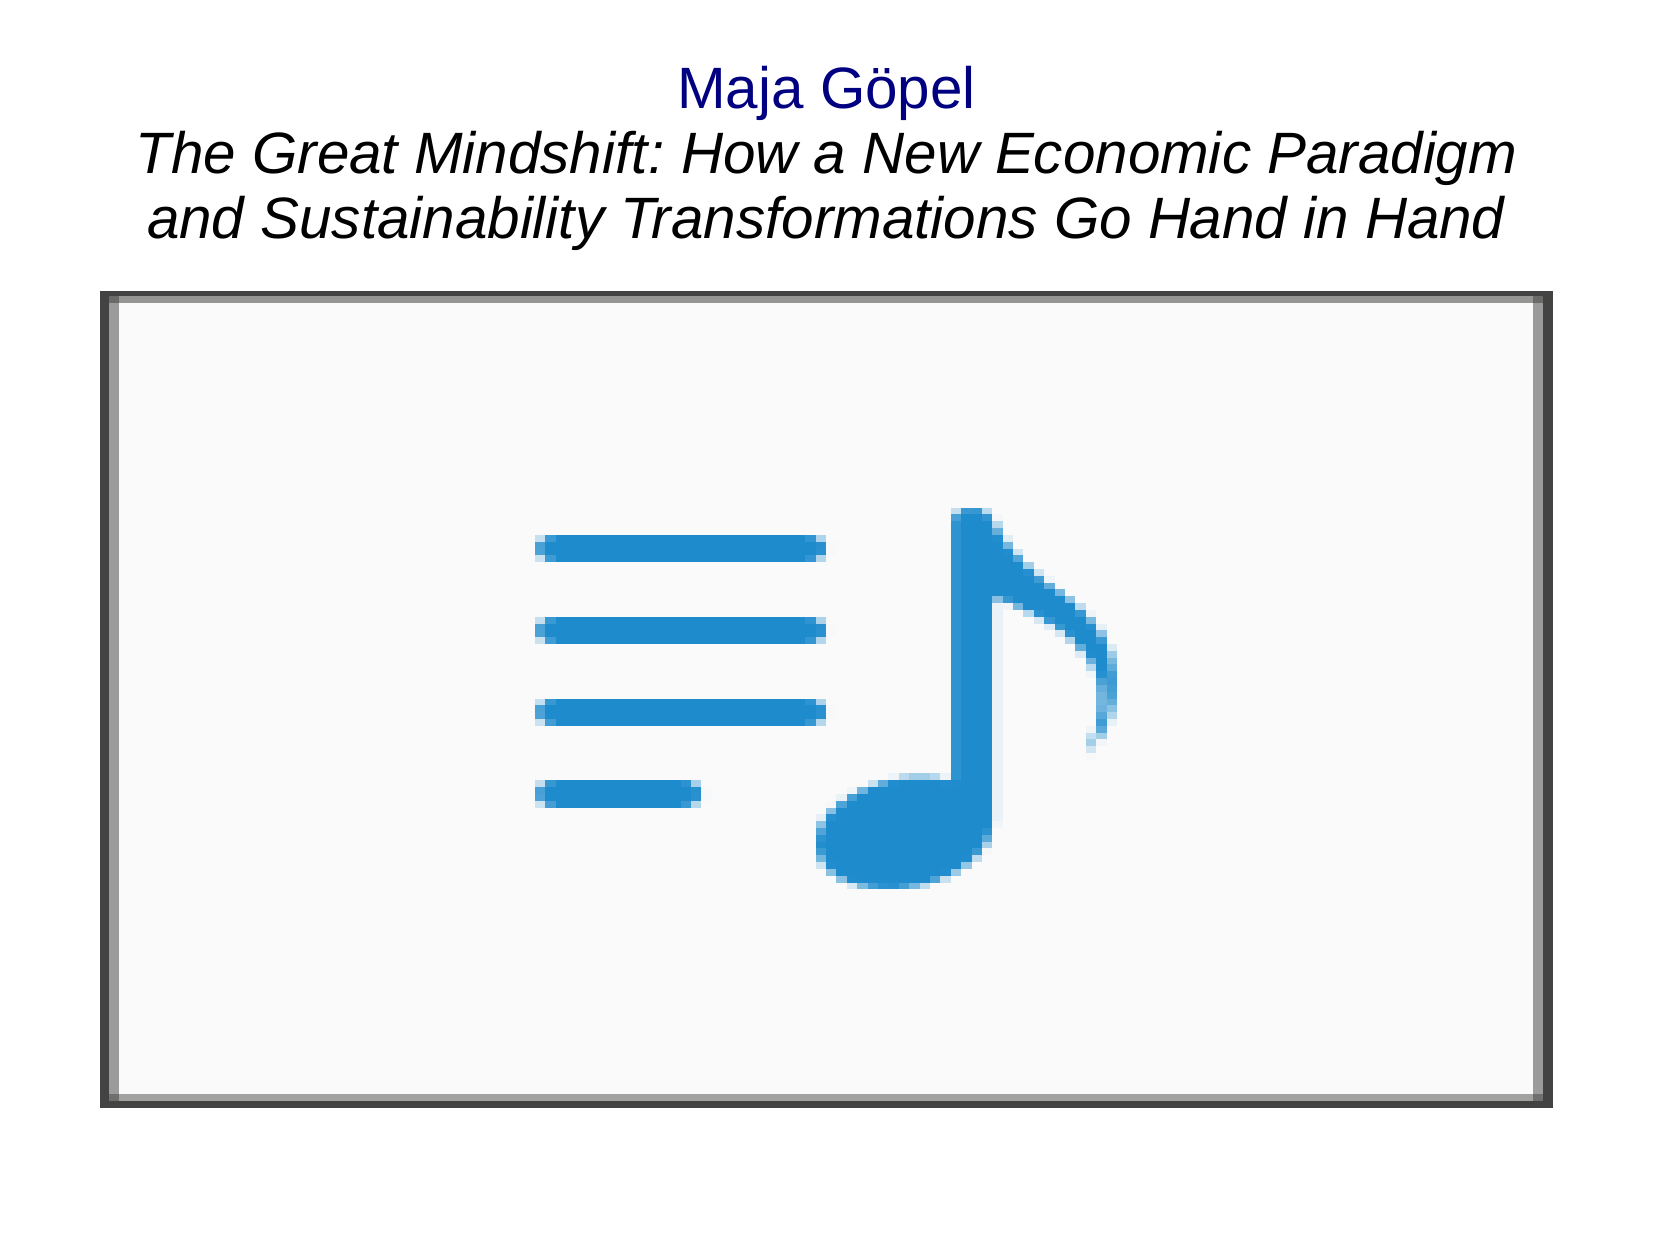

# Maja Göpel The Great Mindshift: How a New Economic Paradigm and Sustainability Transformations Go Hand in Hand